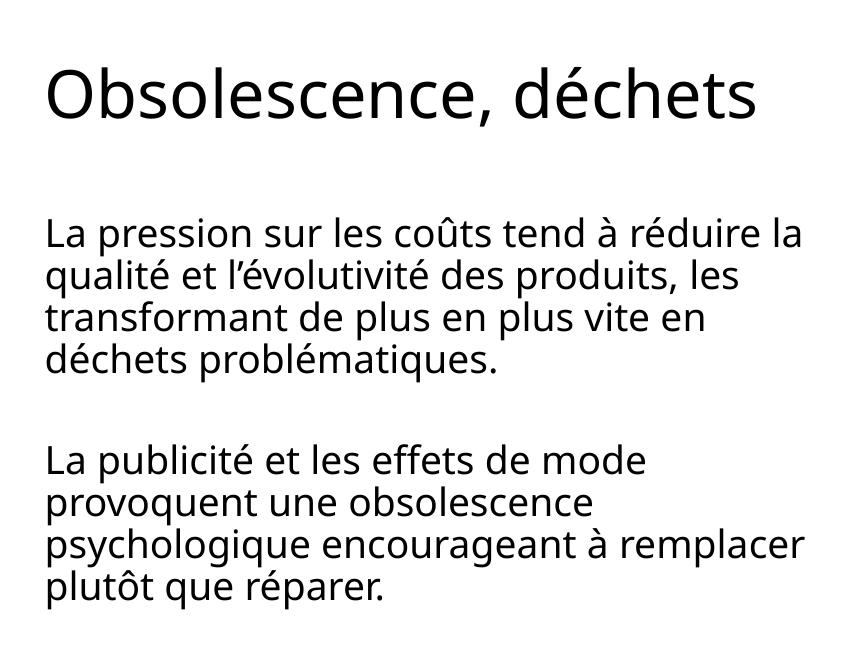

# Obsolescence, déchets
La pression sur les coûts tend à réduire la qualité et l’évolutivité des produits, les transformant de plus en plus vite en déchets problématiques.
La publicité et les effets de mode provoquent une obsolescence psychologique encourageant à remplacer plutôt que réparer.